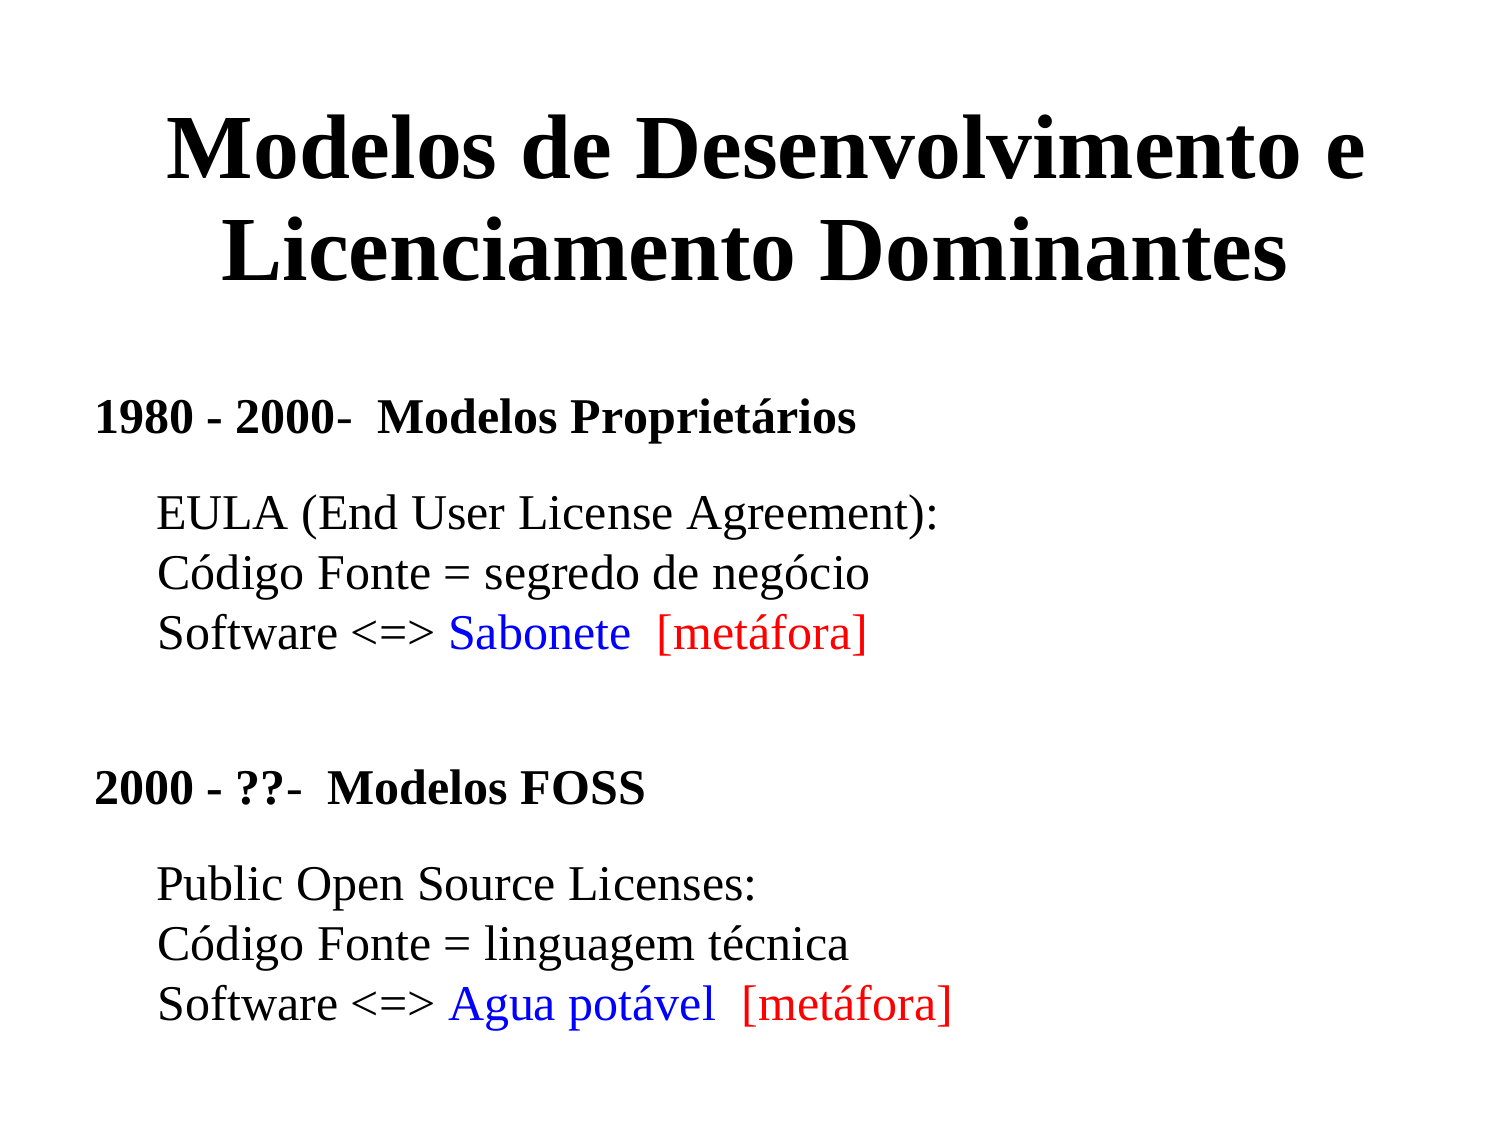

# Modelos de Desenvolvimento e Licenciamento Dominantes
1980 - 2000- Modelos Proprietários
EULA (End User License Agreement):
Código Fonte = segredo de negócio
Software <=> Sabonete [metáfora]
2000 - ??- Modelos FOSS
Public Open Source Licenses:
Código Fonte = linguagem técnica
Software <=> Agua potável [metáfora]